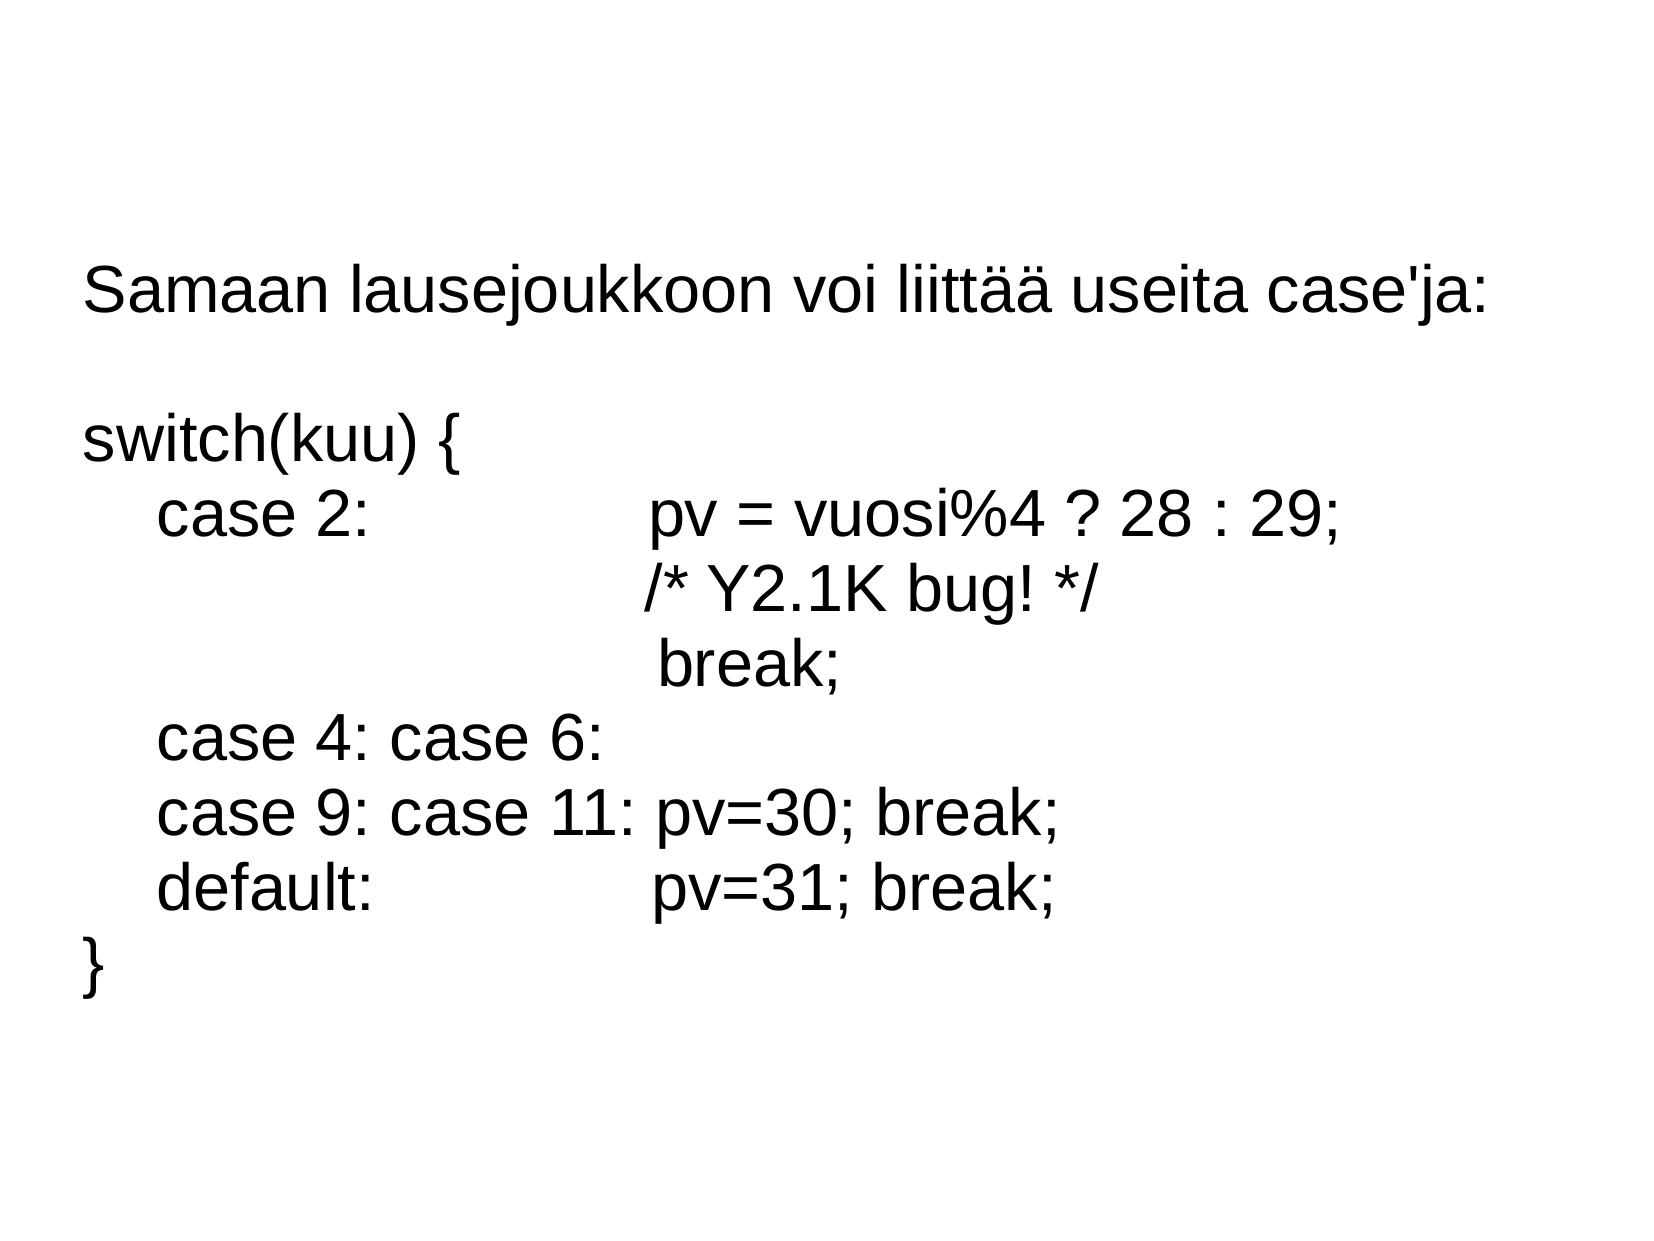

Samaan lausejoukkoon voi liittää useita case'ja:
switch(kuu) {
 case 2: pv = vuosi%4 ? 28 : 29;
							 /* Y2.1K bug! */
	 break;
 case 4: case 6:
 case 9: case 11: pv=30; break;
 default: pv=31; break;
}